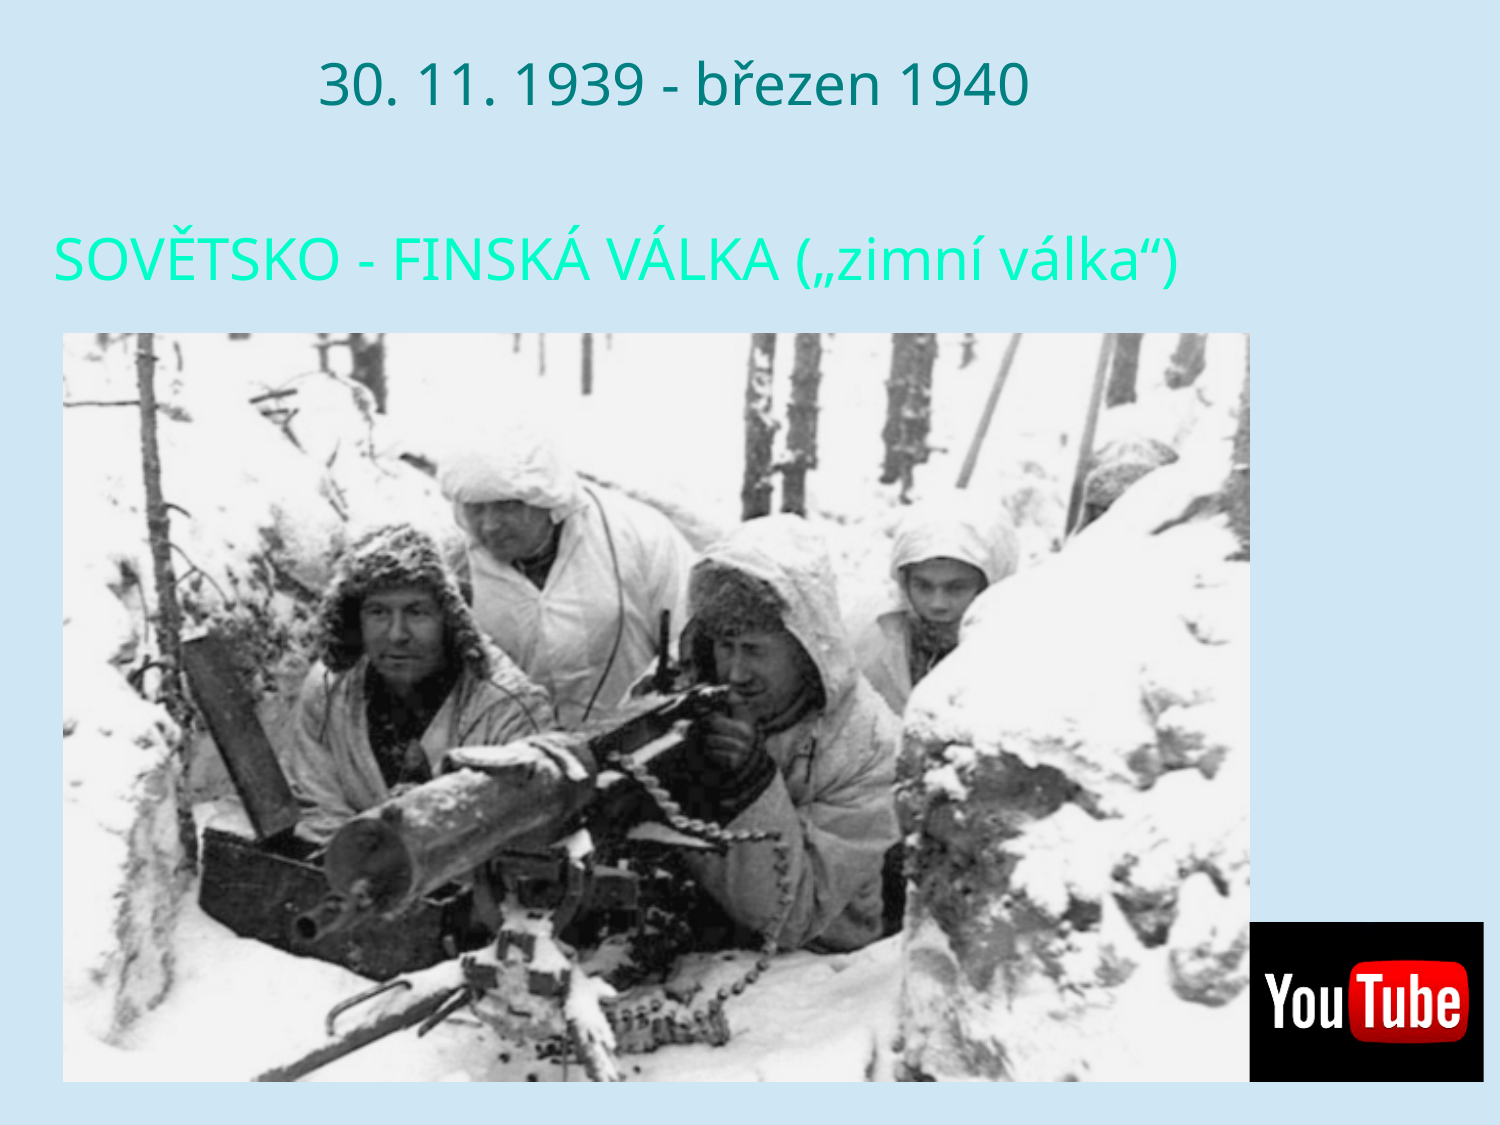

30. 11. 1939 - březen 1940
SOVĚTSKO - FINSKÁ VÁLKA („zimní válka“)